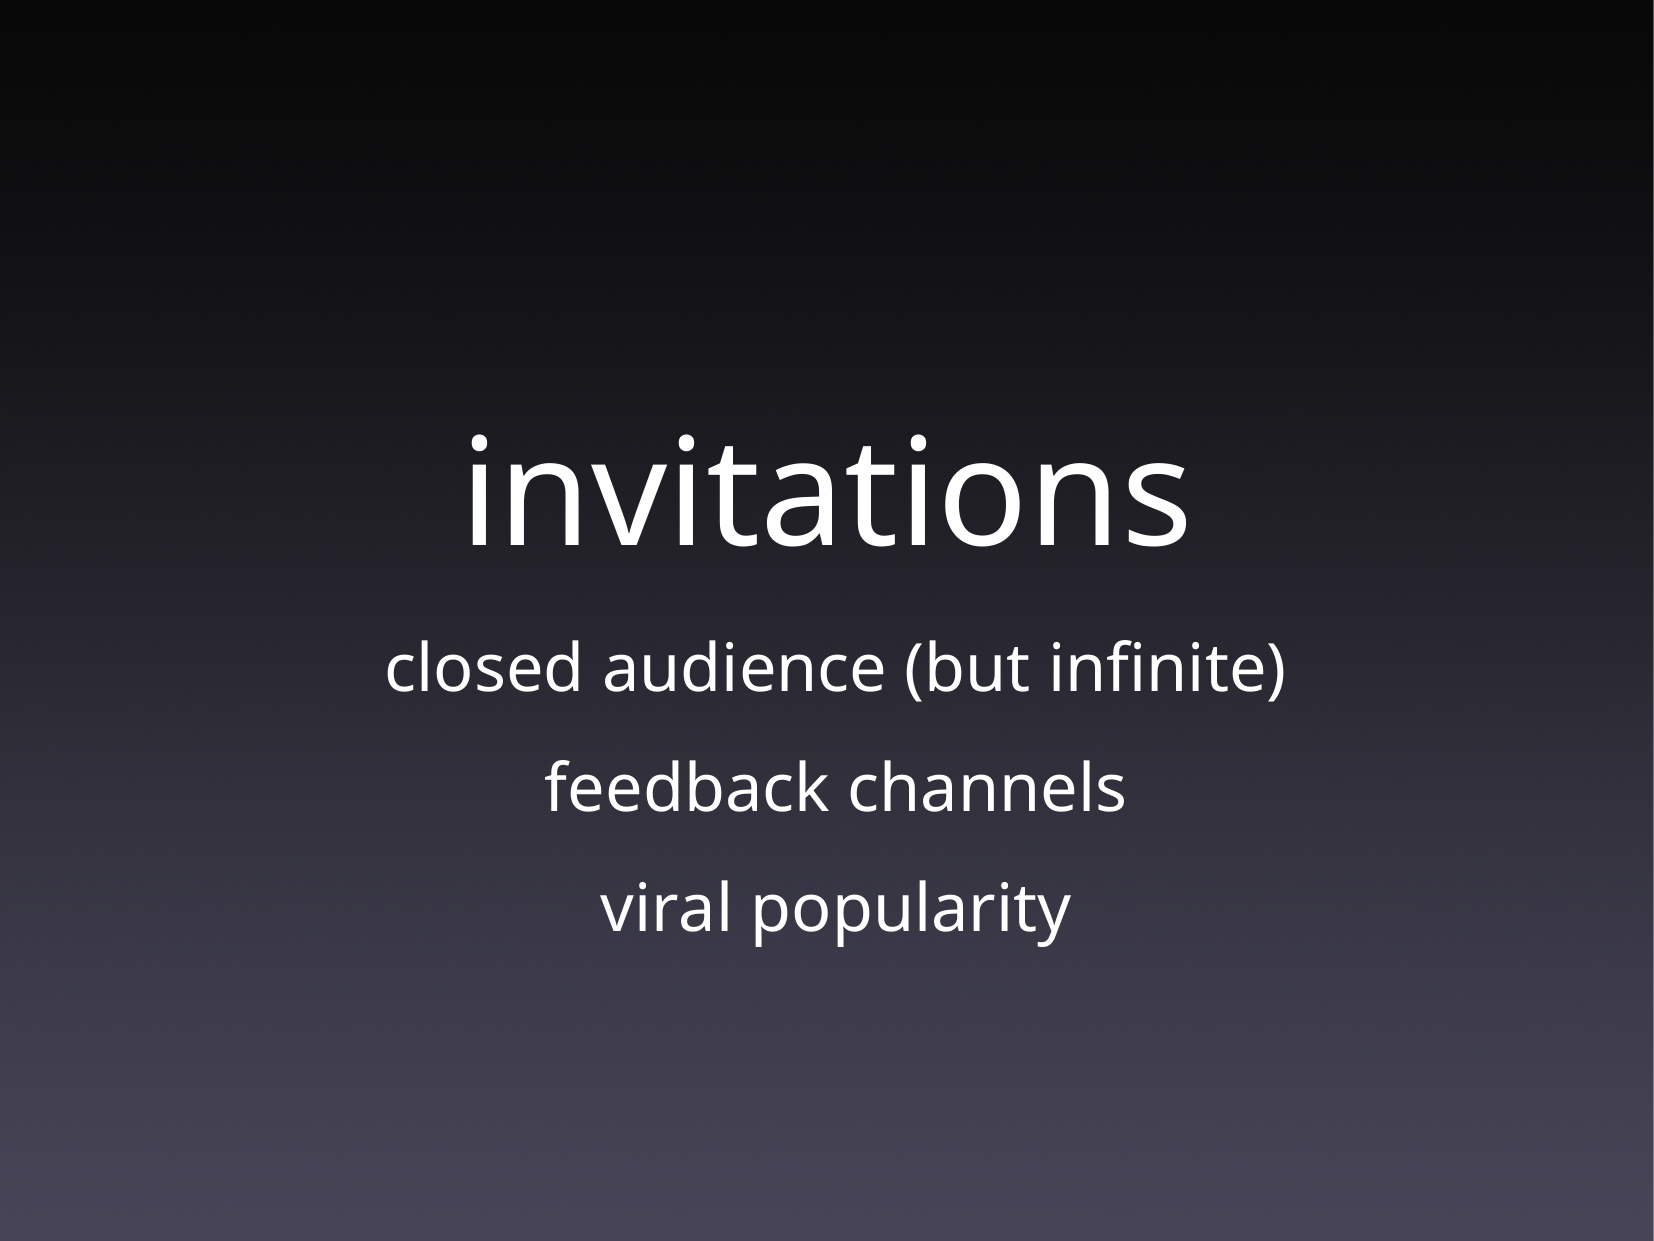

# invitations
closed audience (but infinite)
feedback channels
viral popularity